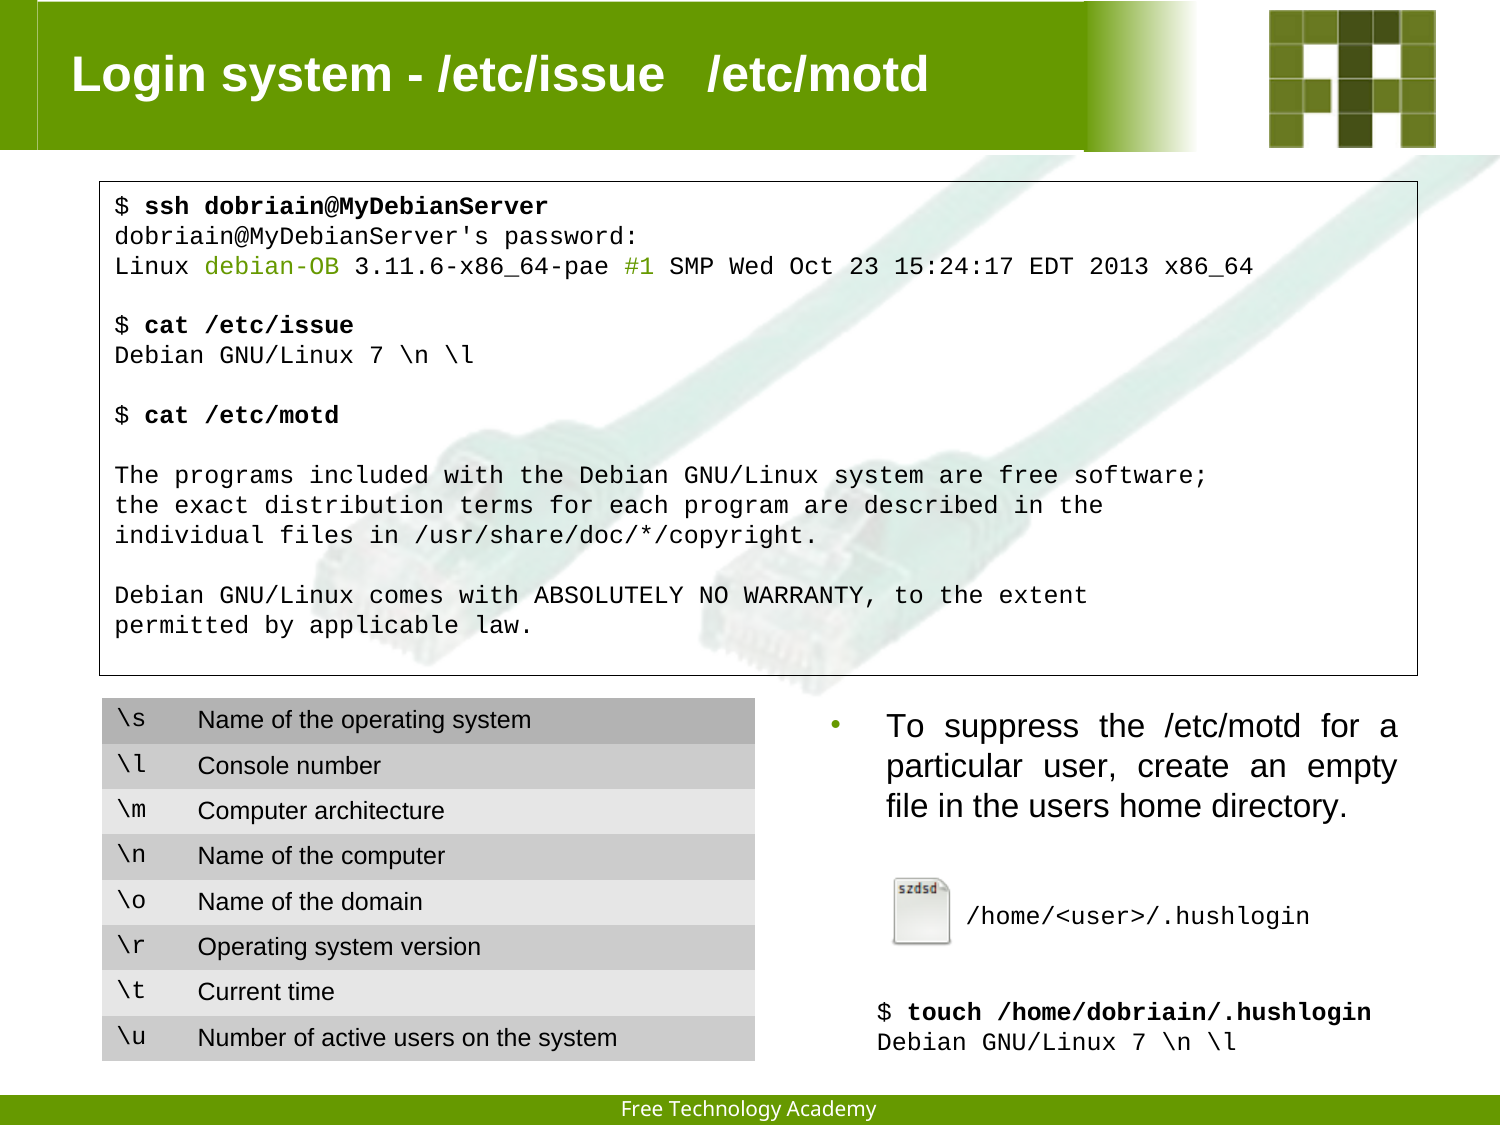

# Login system - /etc/issue /etc/motd
$ ssh dobriain@MyDebianServer
dobriain@MyDebianServer's password:
Linux debian-OB 3.11.6-x86_64-pae #1 SMP Wed Oct 23 15:24:17 EDT 2013 x86_64
$ cat /etc/issue
Debian GNU/Linux 7 \n \l
$ cat /etc/motd
The programs included with the Debian GNU/Linux system are free software;
the exact distribution terms for each program are described in the
individual files in /usr/share/doc/*/copyright.
Debian GNU/Linux comes with ABSOLUTELY NO WARRANTY, to the extent
permitted by applicable law.
To suppress the /etc/motd for a particular user, create an empty file in the users home directory.
| \s | Name of the operating system |
| --- | --- |
| \l | Console number |
| \m | Computer architecture |
| \n | Name of the computer |
| \o | Name of the domain |
| \r | Operating system version |
| \t | Current time |
| \u | Number of active users on the system |
/home/<user>/.hushlogin
$ touch /home/dobriain/.hushlogin
Debian GNU/Linux 7 \n \l